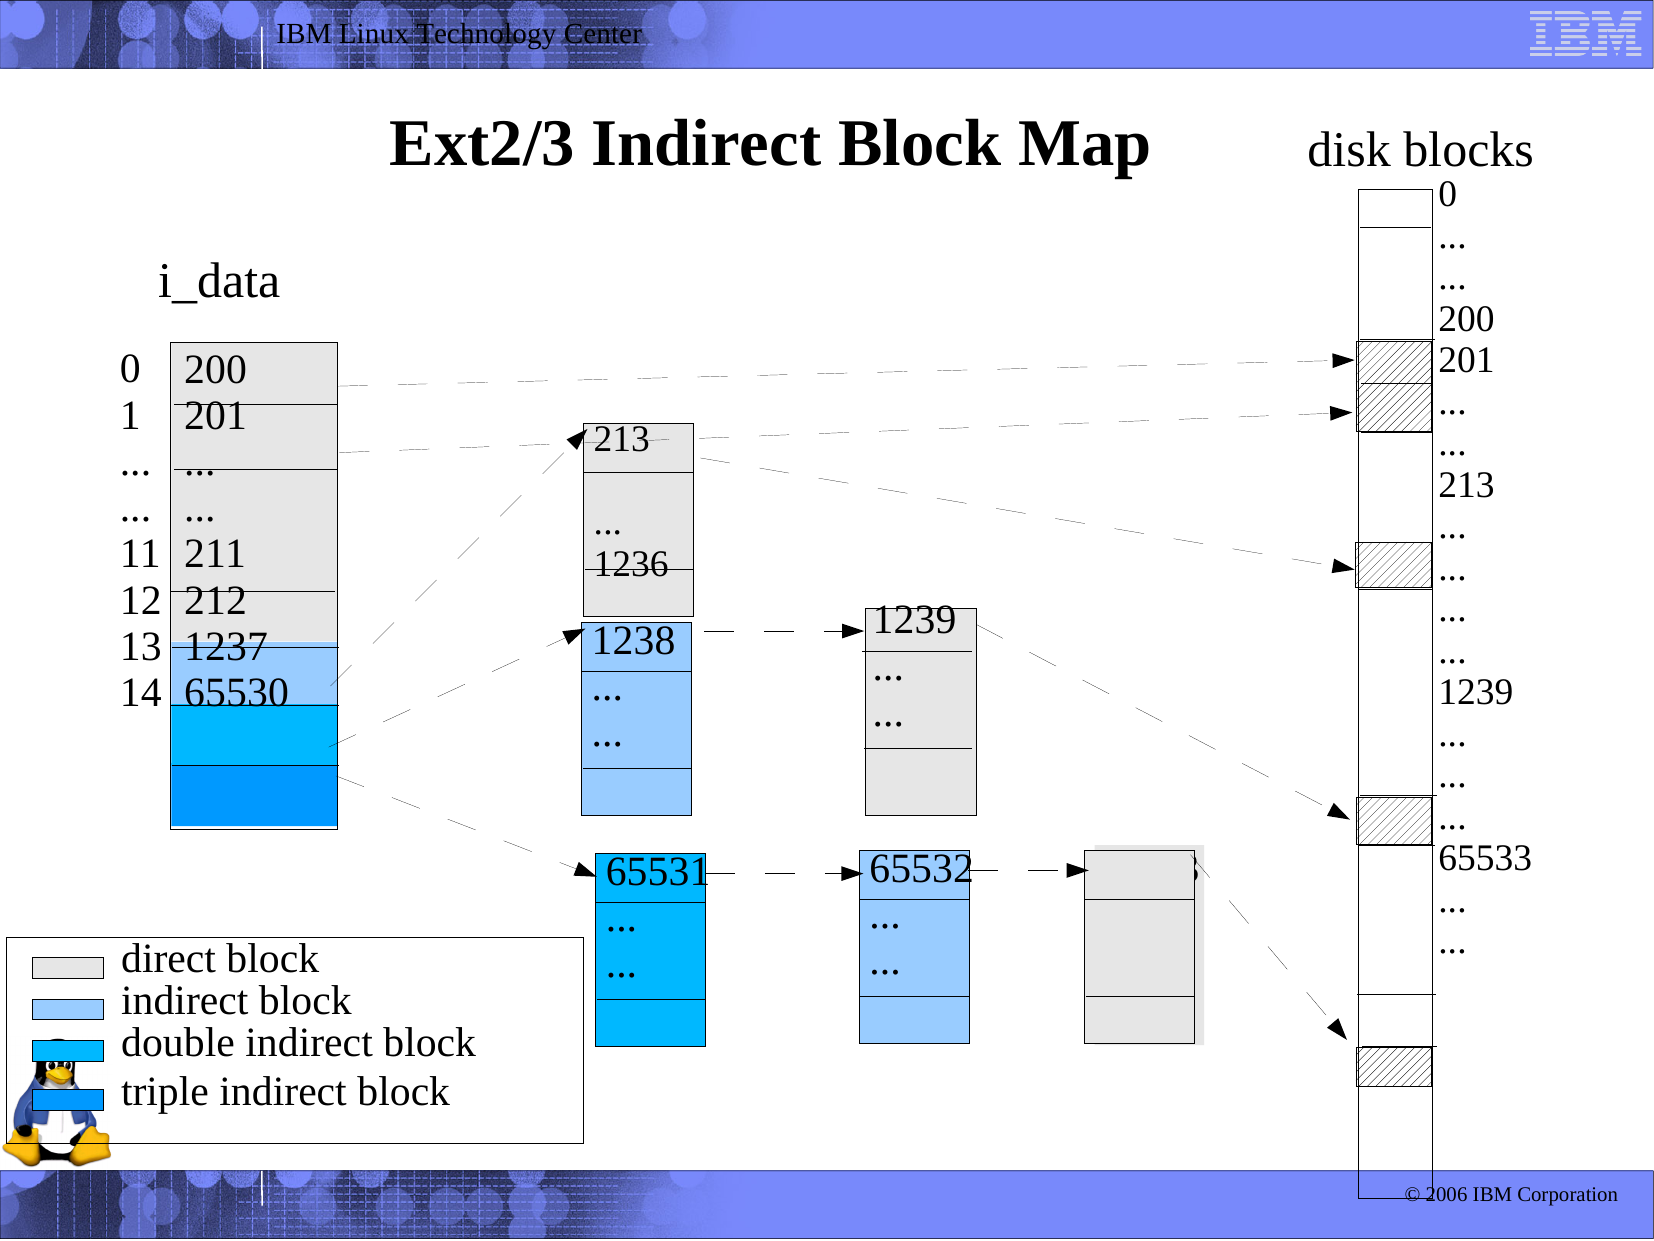

Ext2/3 Indirect Block Map
disk blocks
0
...
...
200
201
...
...
213
...
...
...
...
1239
...
...
...
65533
...
...
i_data
0
1
...
...
11
12
13
14
200
201
...
...
211
212
1237
65530
213
...
1236
1239
...
...
1238
...
...
65533
...
...
65532
...
...
65531
...
...
direct block
indirect block
double indirect block
triple indirect block